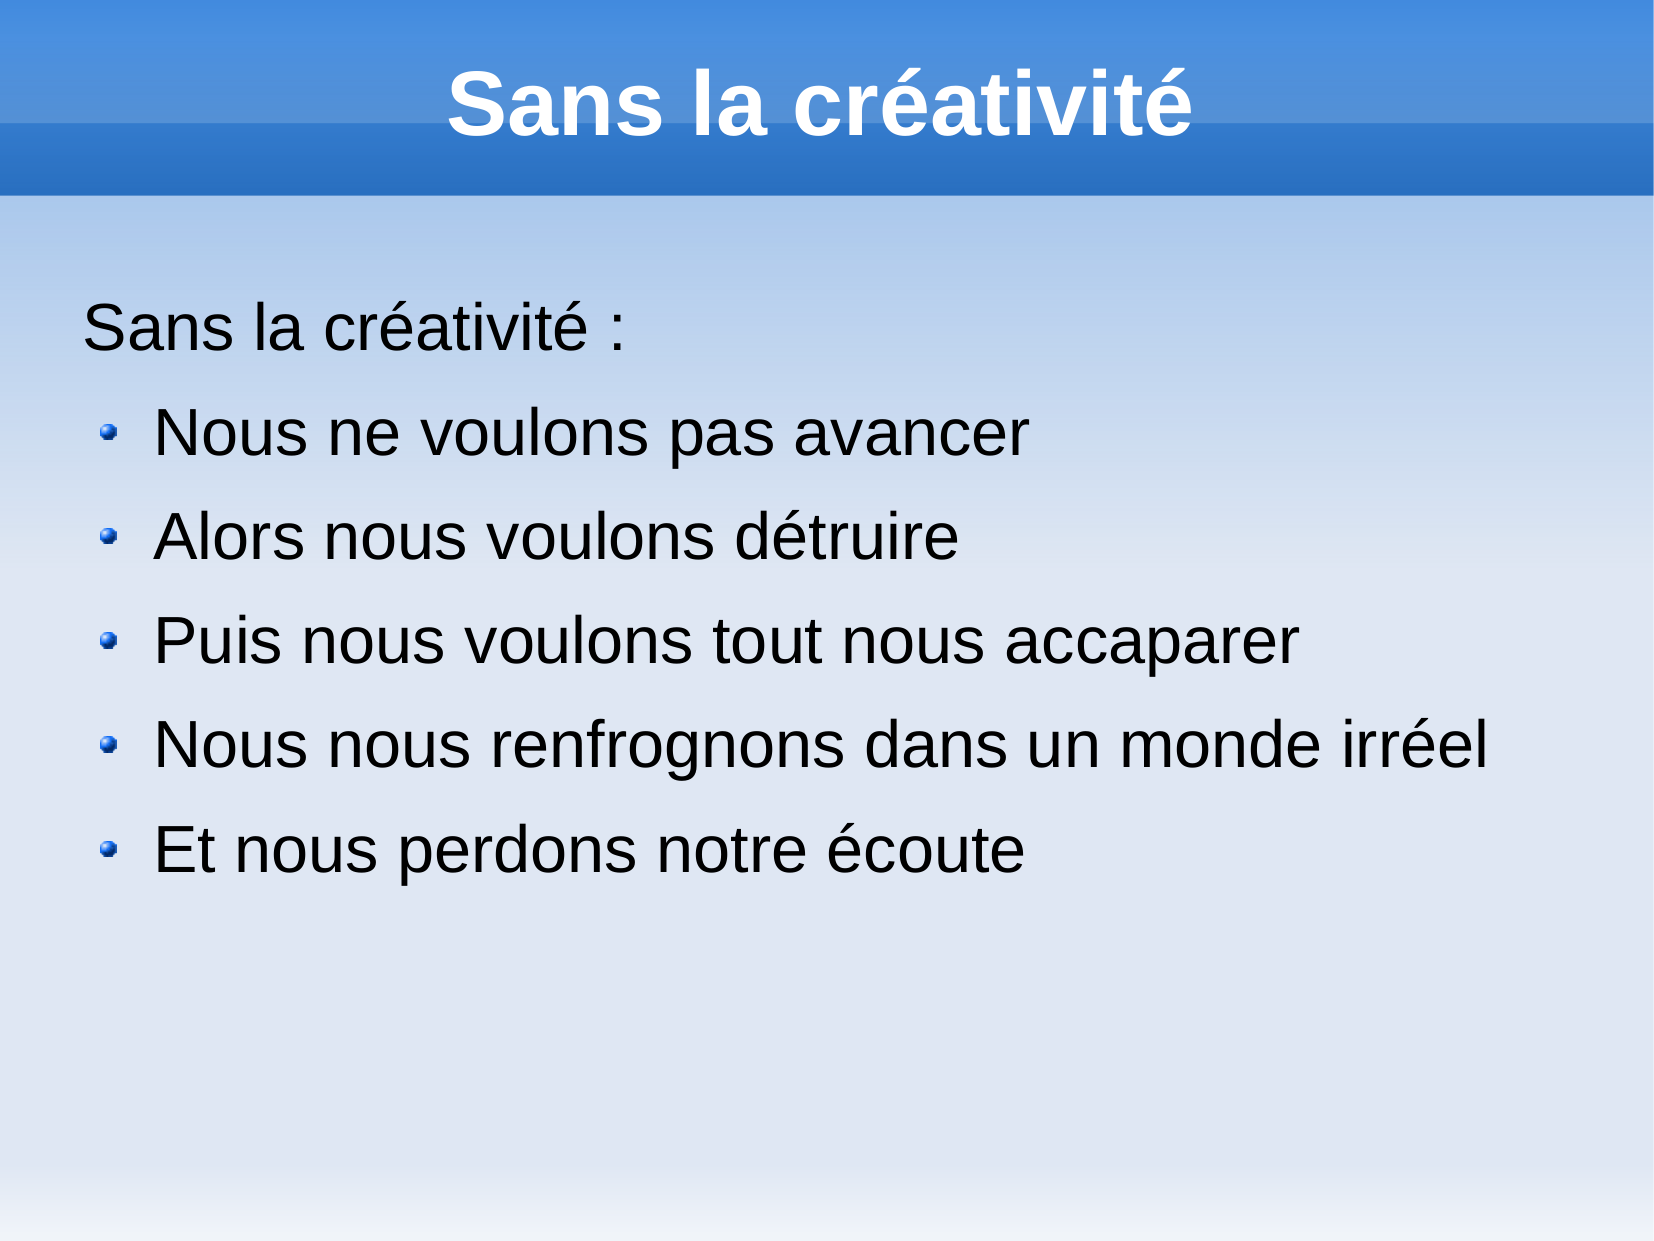

# Sans la créativité
Sans la créativité :
Nous ne voulons pas avancer
Alors nous voulons détruire
Puis nous voulons tout nous accaparer
Nous nous renfrognons dans un monde irréel
Et nous perdons notre écoute